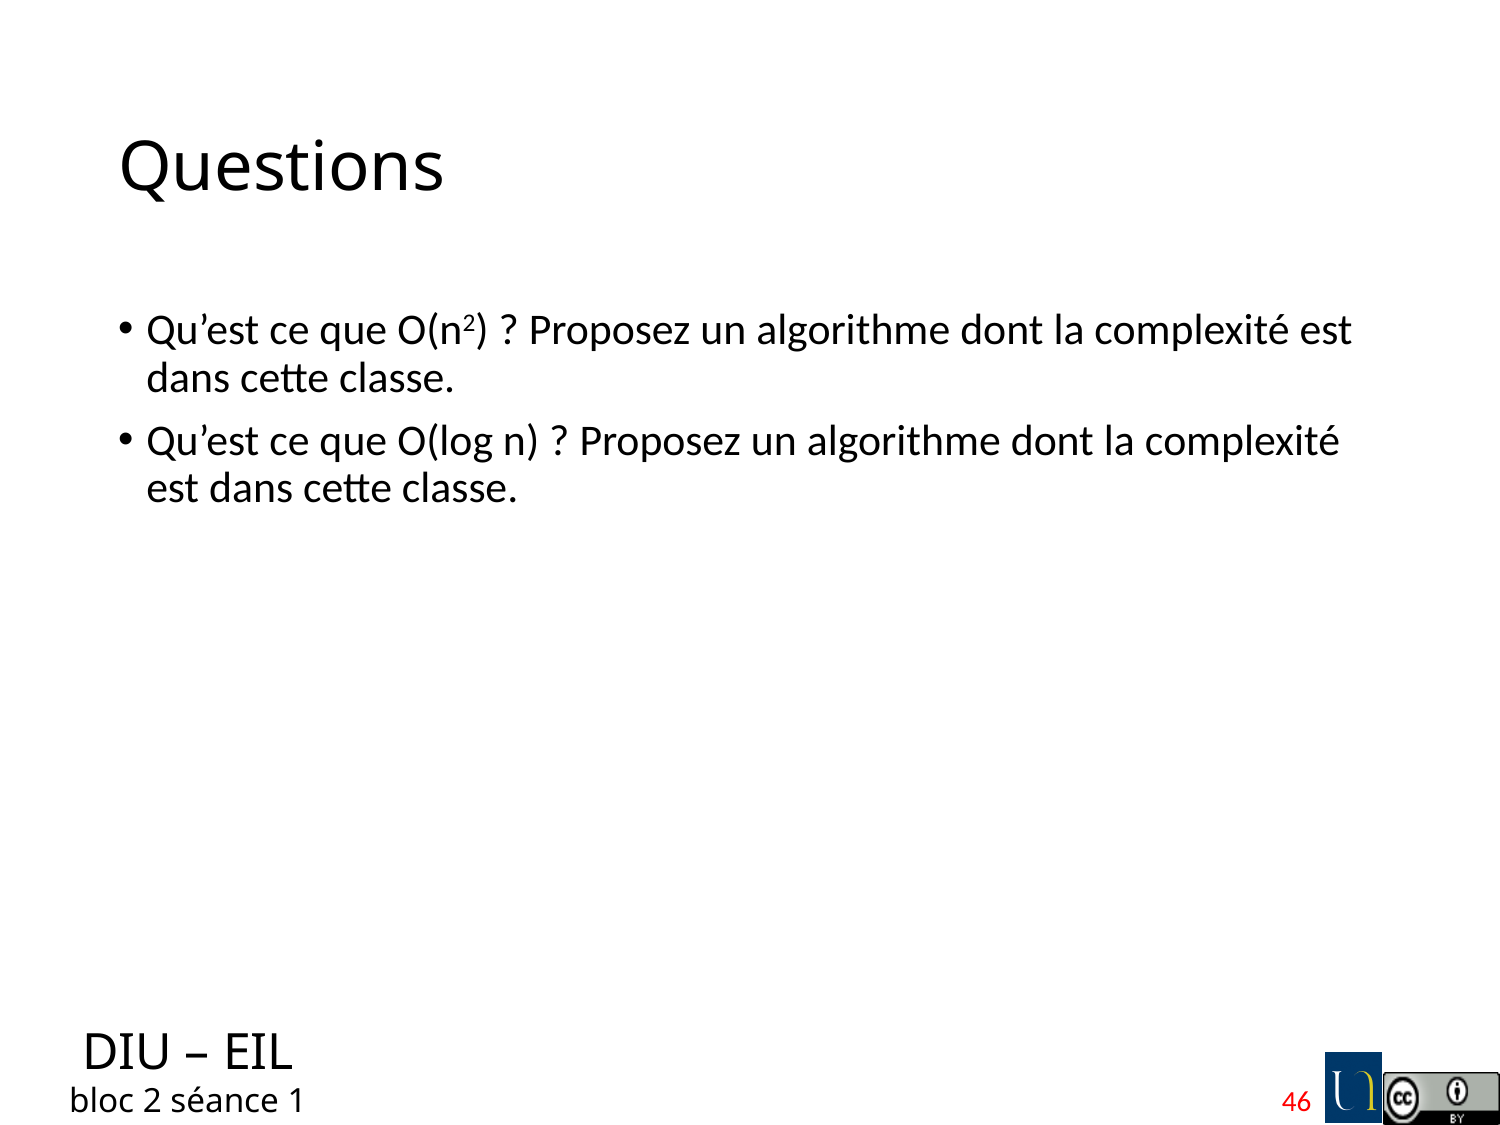

# Questions
Qu’est ce que O(n2) ? Proposez un algorithme dont la complexité est dans cette classe.
Qu’est ce que O(log n) ? Proposez un algorithme dont la complexité est dans cette classe.